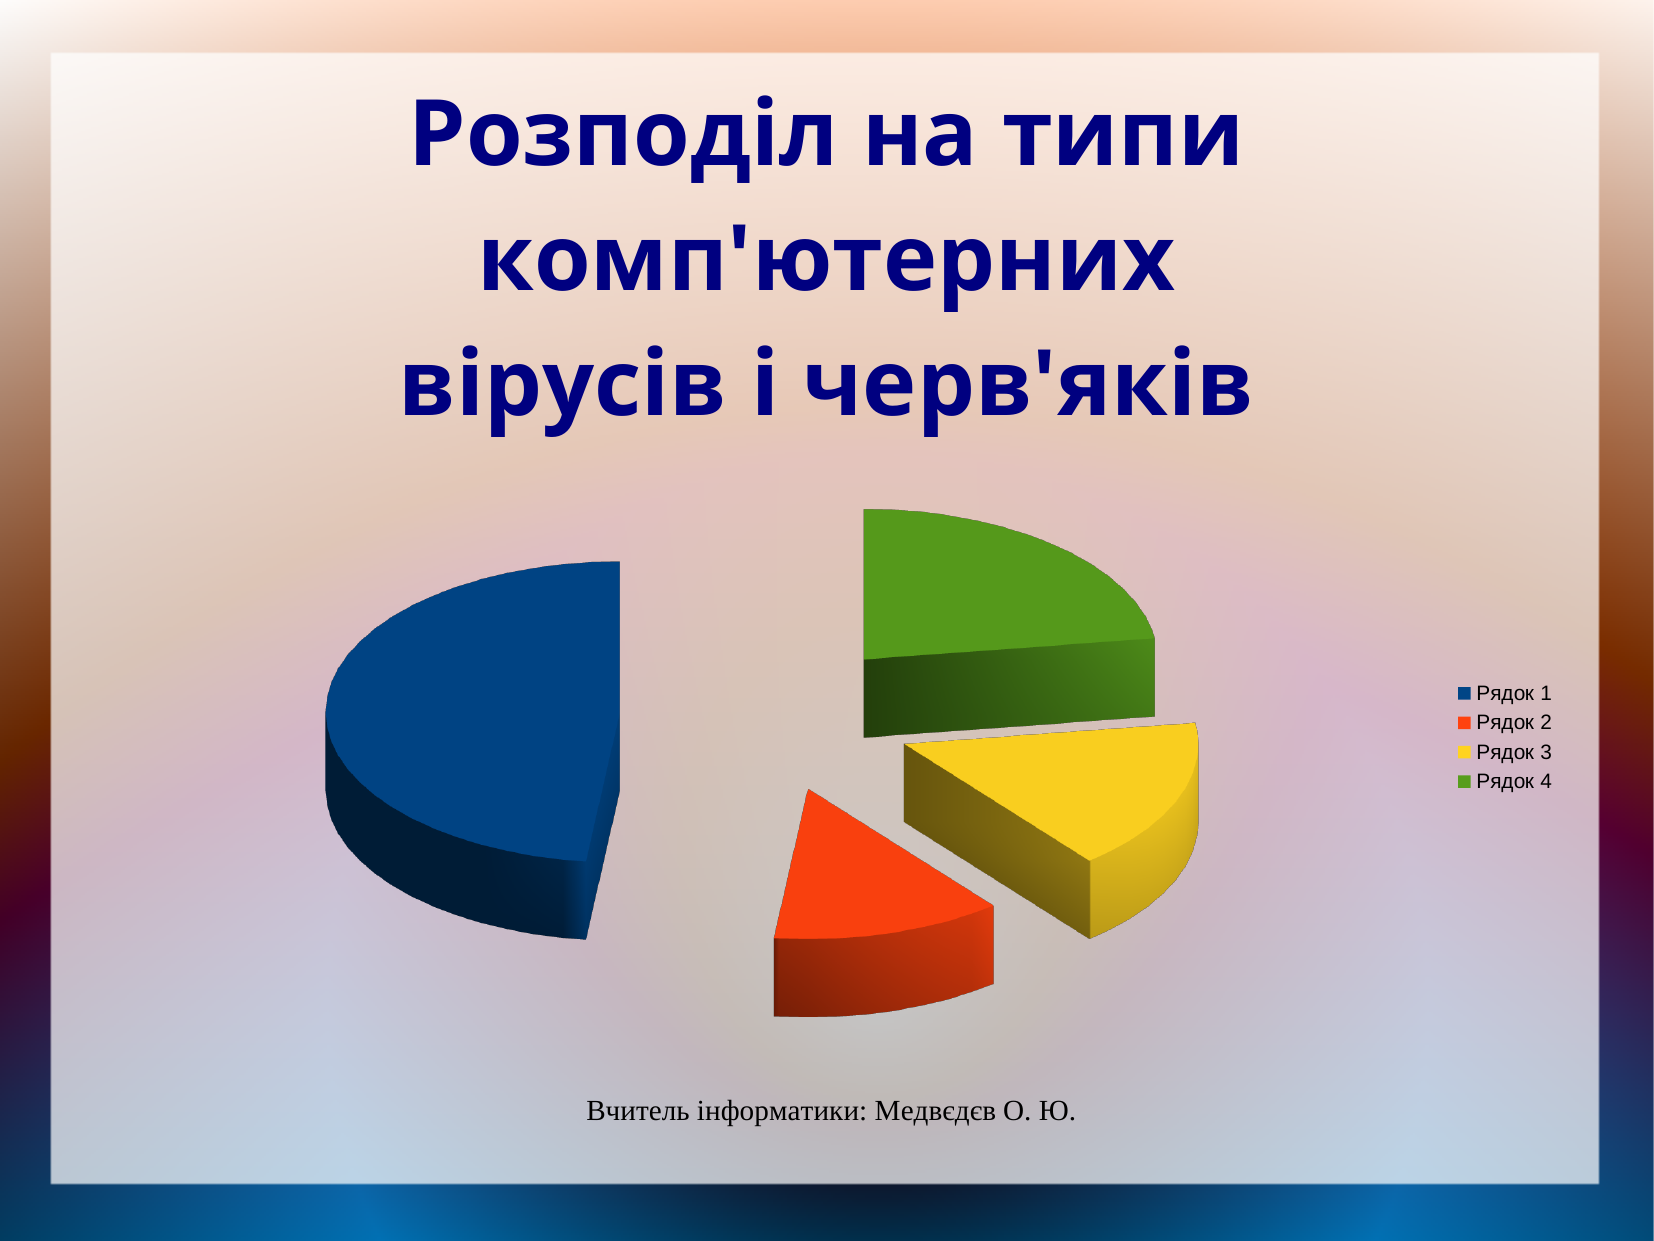

# Розподіл на типи комп'ютерних вірусів і черв'яків
[unsupported chart]
 Вчитель інформатики: Медвєдєв О. Ю.